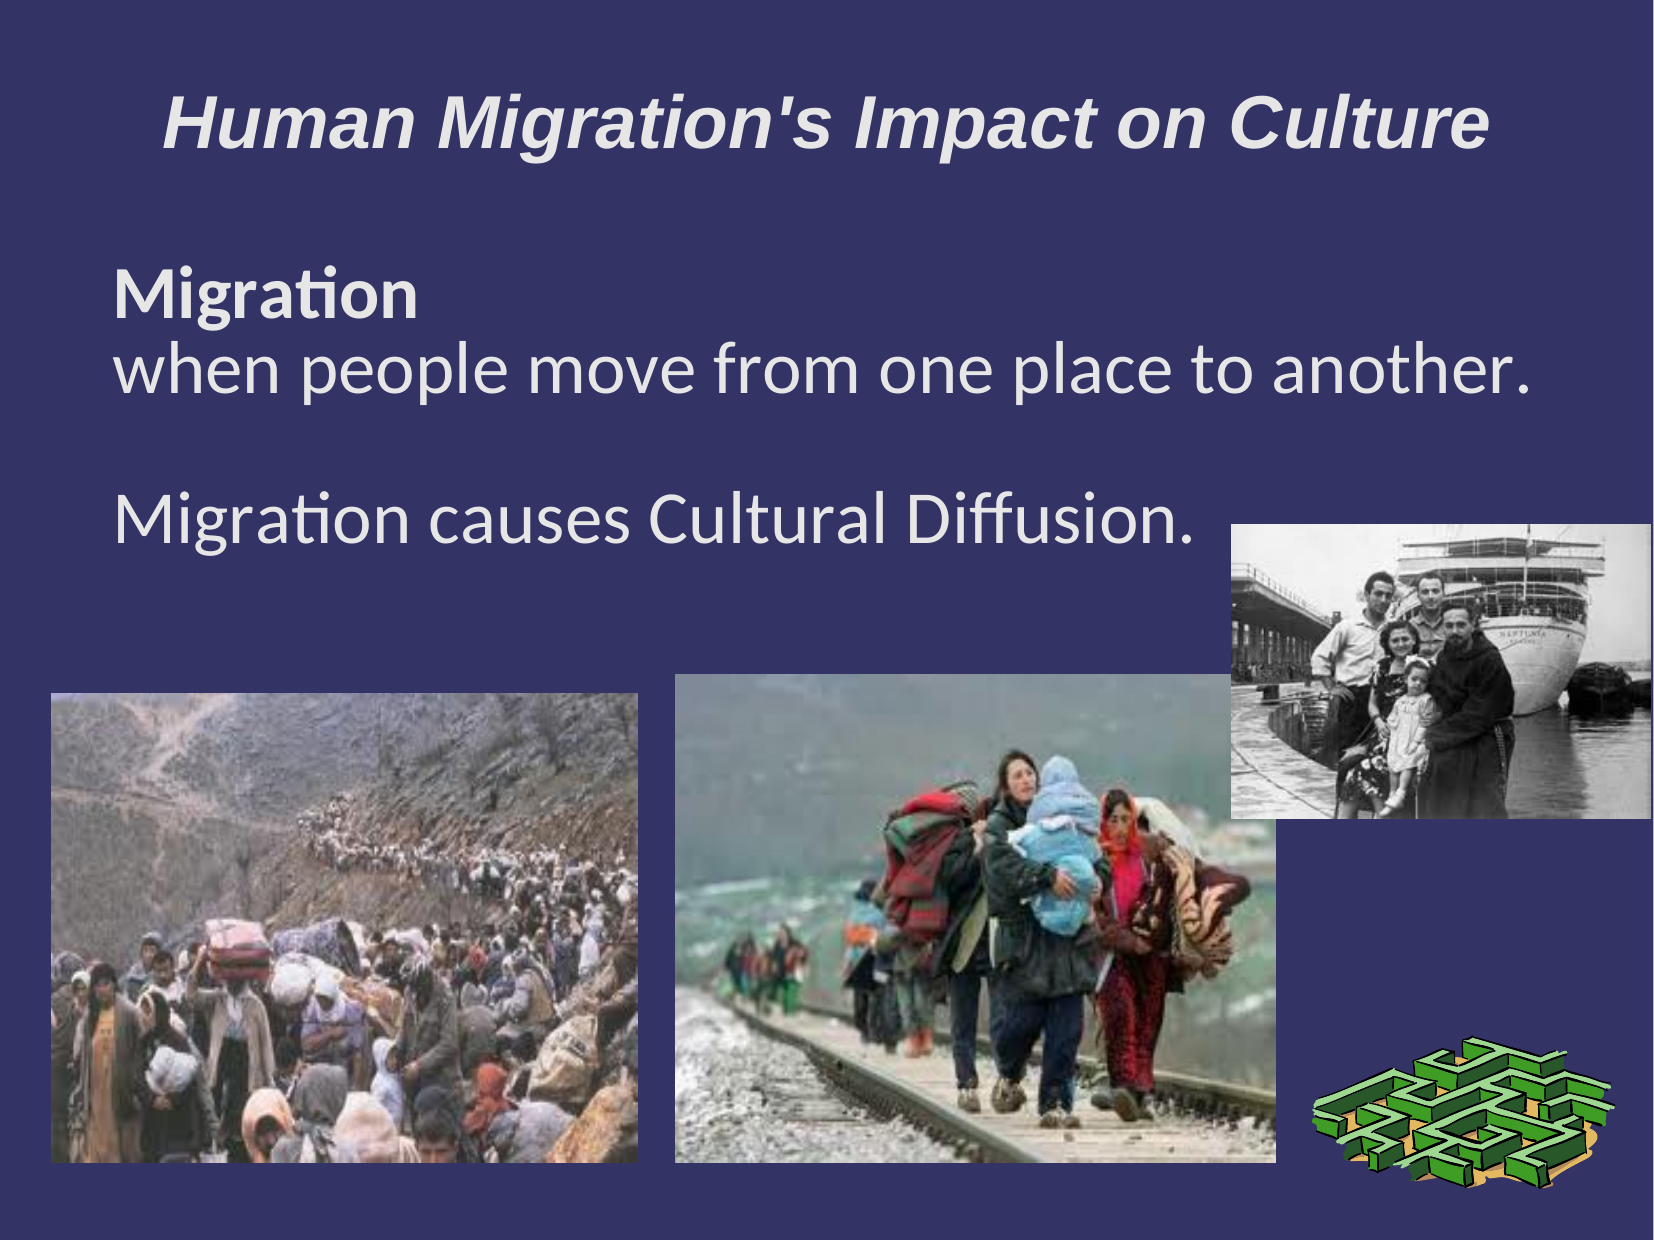

# Human Migration's Impact on Culture
Migration
when people move from one place to another.
Migration causes Cultural Diffusion.